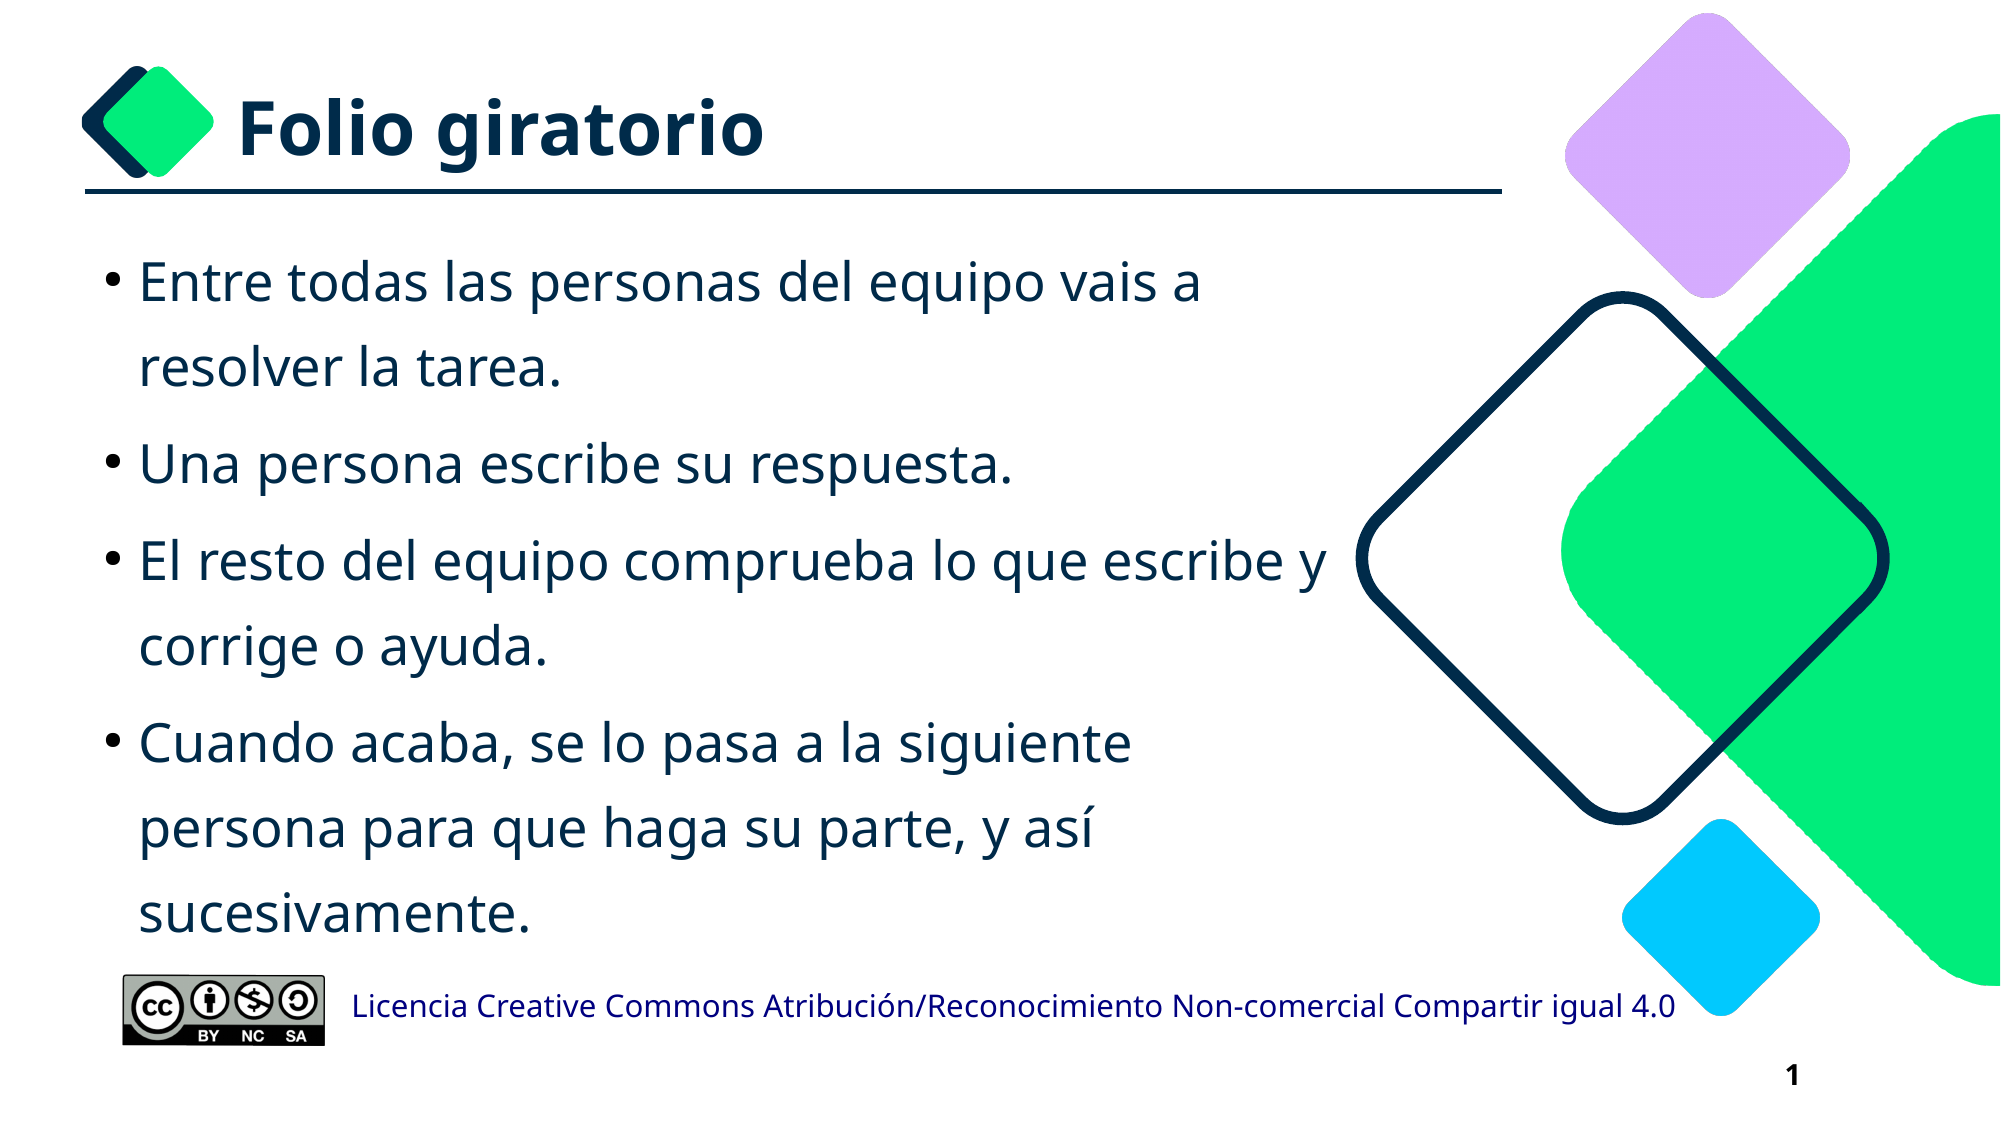

# Folio giratorio
Entre todas las personas del equipo vais a resolver la tarea.
Una persona escribe su respuesta.
El resto del equipo comprueba lo que escribe y corrige o ayuda.
Cuando acaba, se lo pasa a la siguiente persona para que haga su parte, y así sucesivamente.
Licencia Creative Commons Atribución/Reconocimiento Non-comercial Compartir igual 4.0